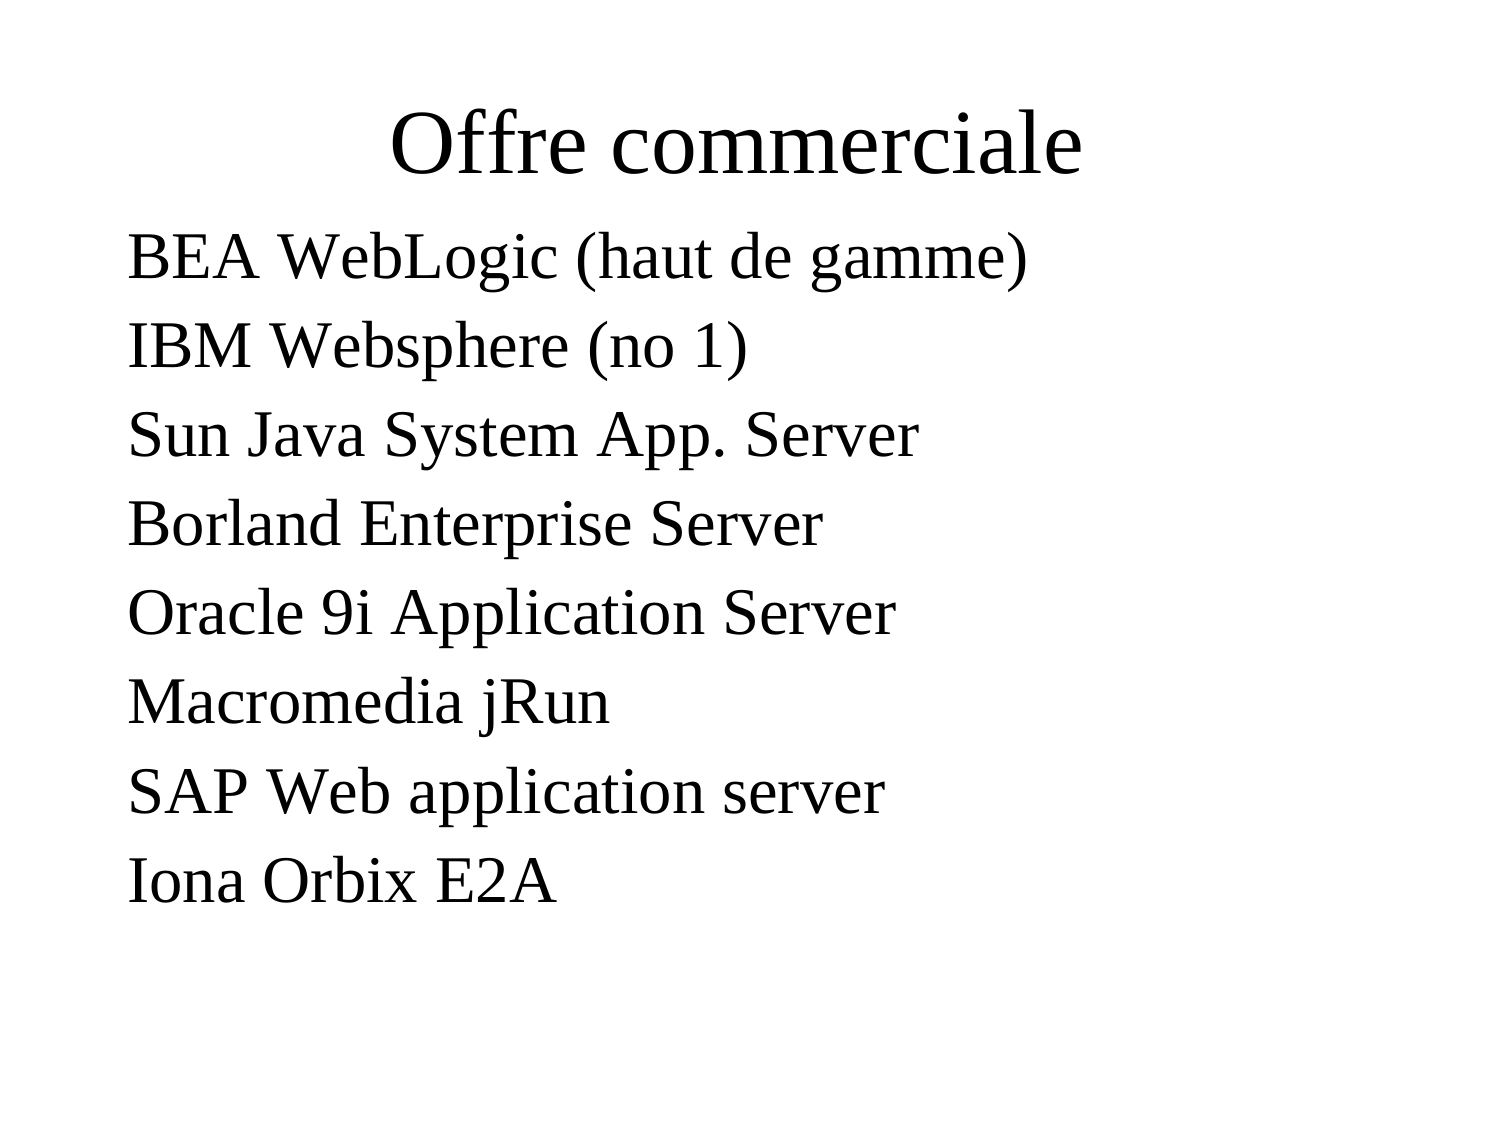

# Offre commerciale
BEA WebLogic (haut de gamme)
IBM Websphere (no 1)
Sun Java System App. Server
Borland Enterprise Server
Oracle 9i Application Server
Macromedia jRun
SAP Web application server
Iona Orbix E2A